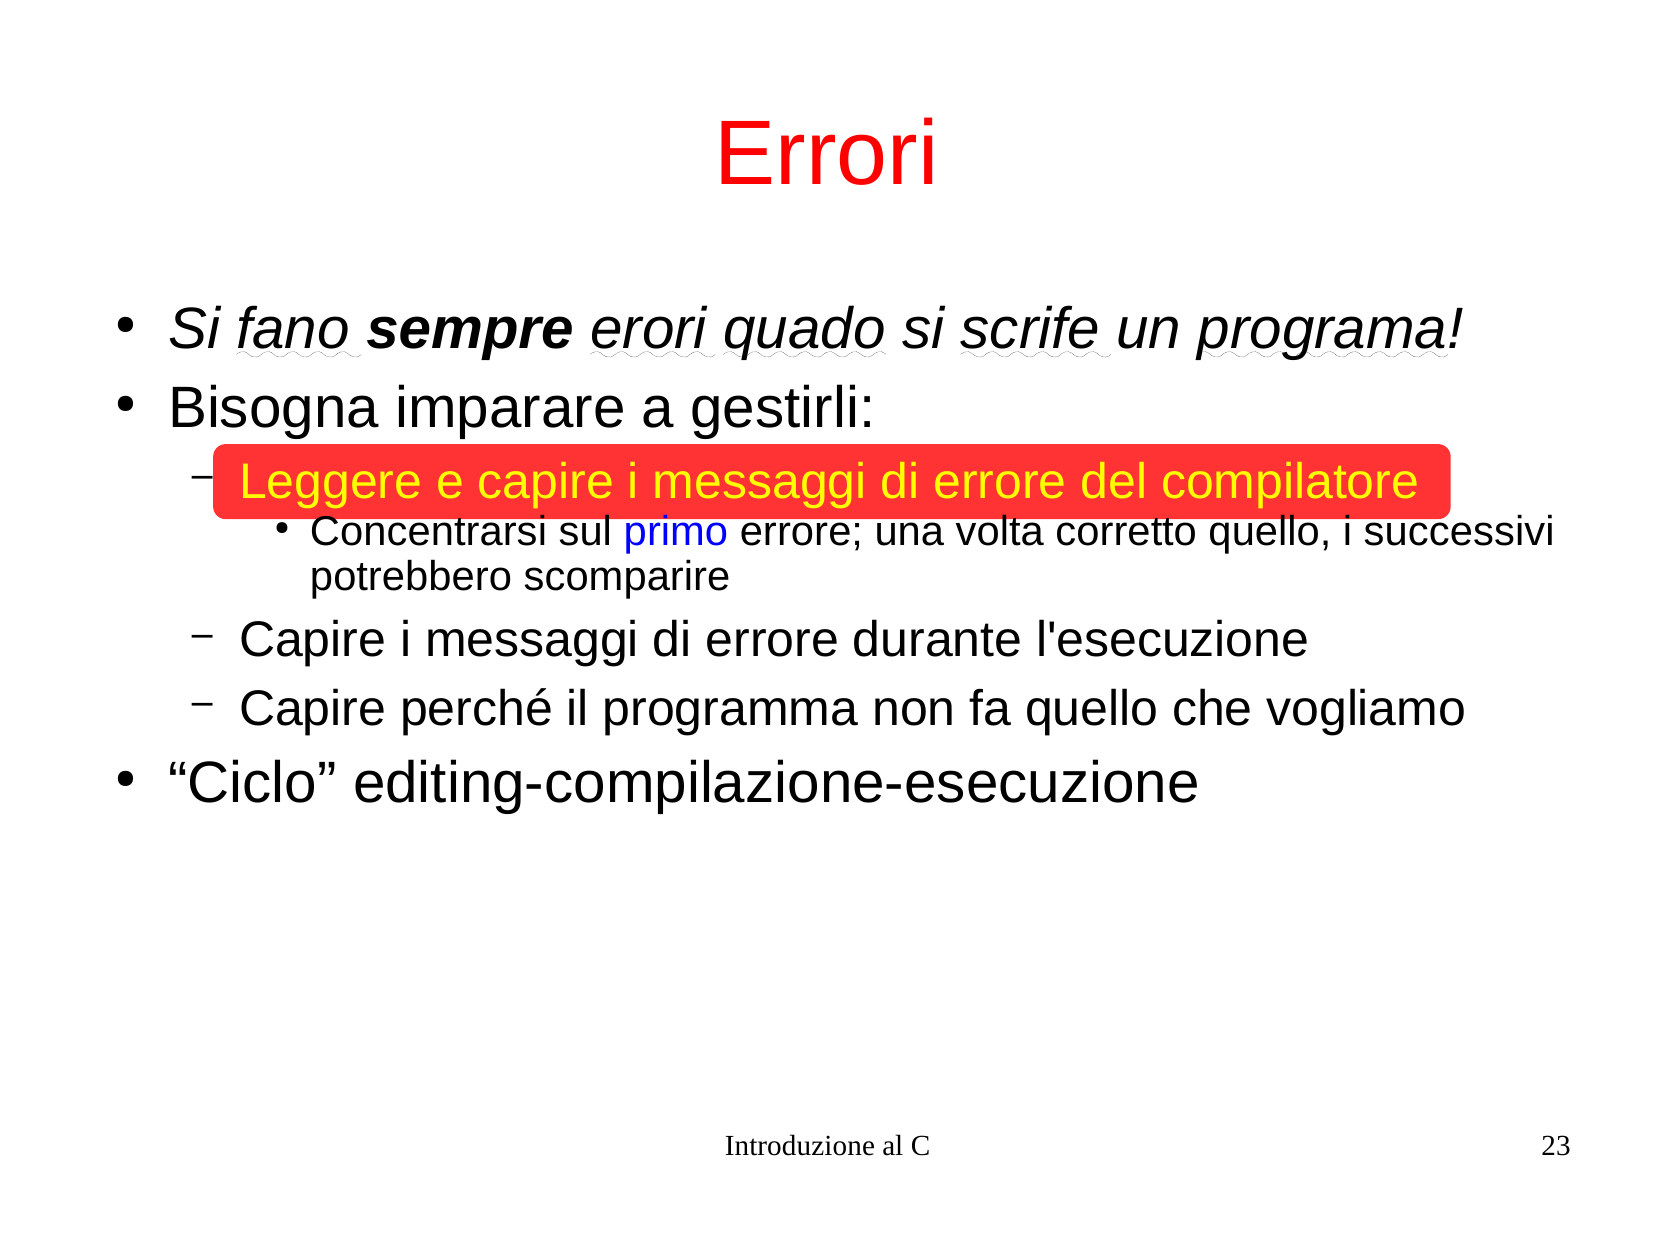

# Errori
Si fano sempre erori quado si scrife un programa!
Bisogna imparare a gestirli:
Leggere e capire i messaggi di errore del compilatore
Concentrarsi sul primo errore; una volta corretto quello, i successivi potrebbero scomparire
Capire i messaggi di errore durante l'esecuzione
Capire perché il programma non fa quello che vogliamo
“Ciclo” editing-compilazione-esecuzione
Introduzione al C
23